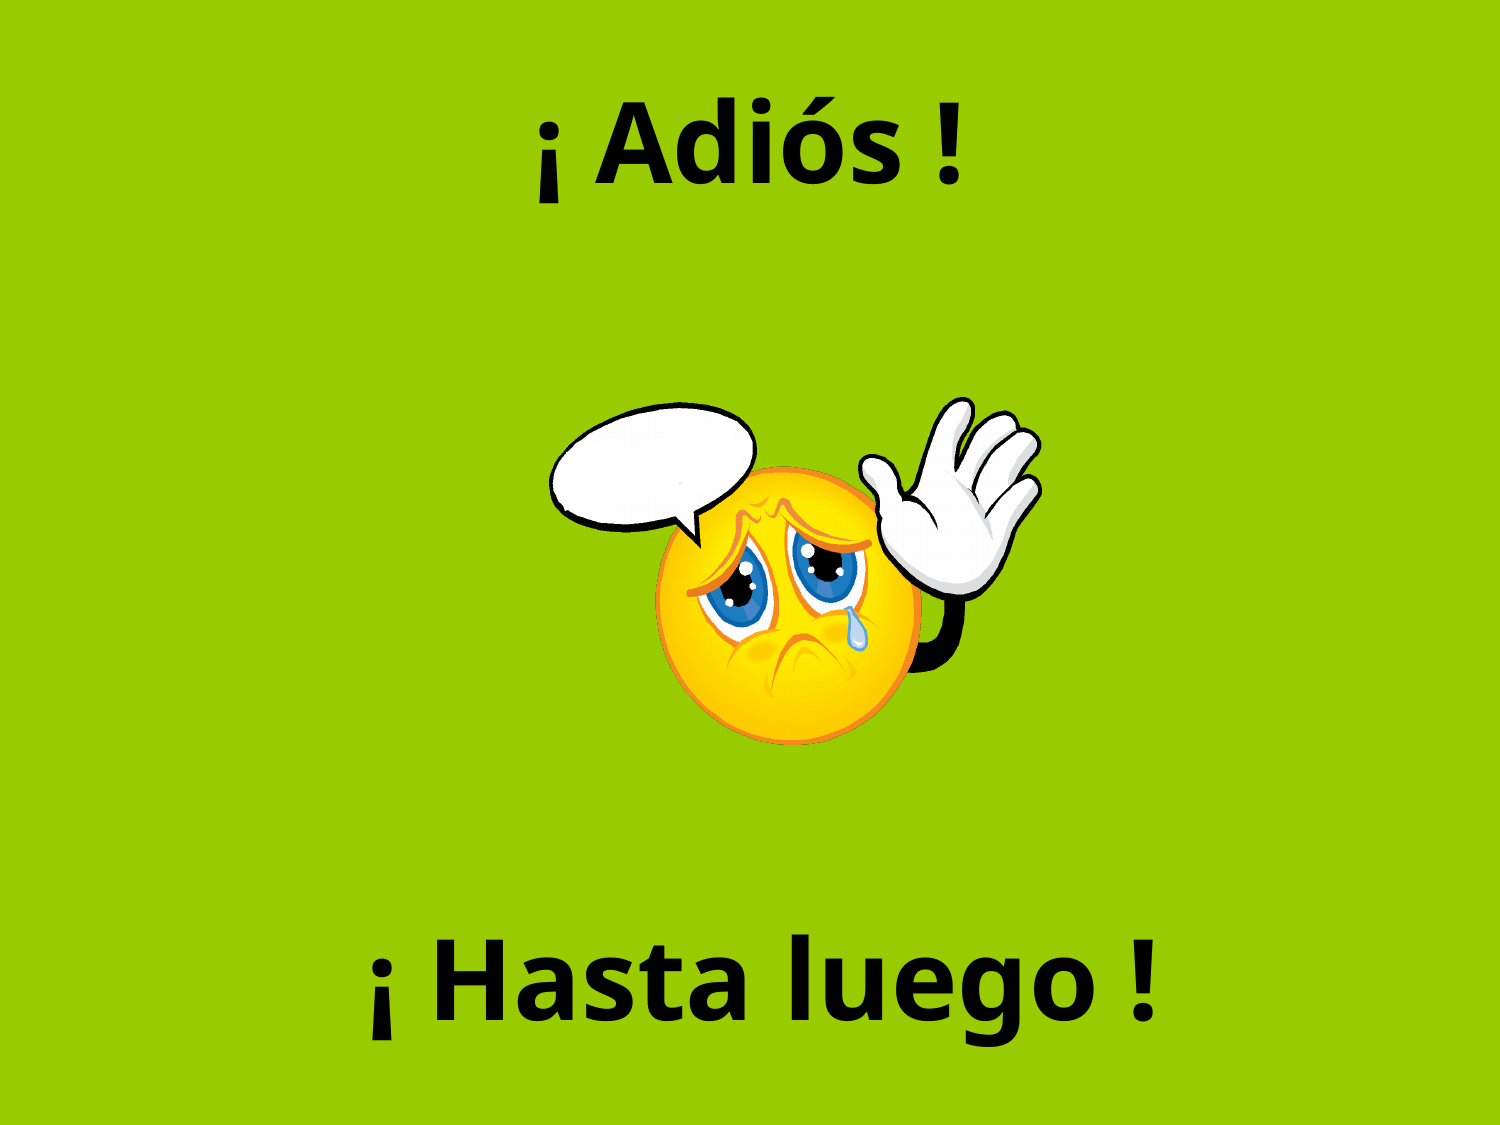

# ¡ Adiós !
¡ Hasta luego !